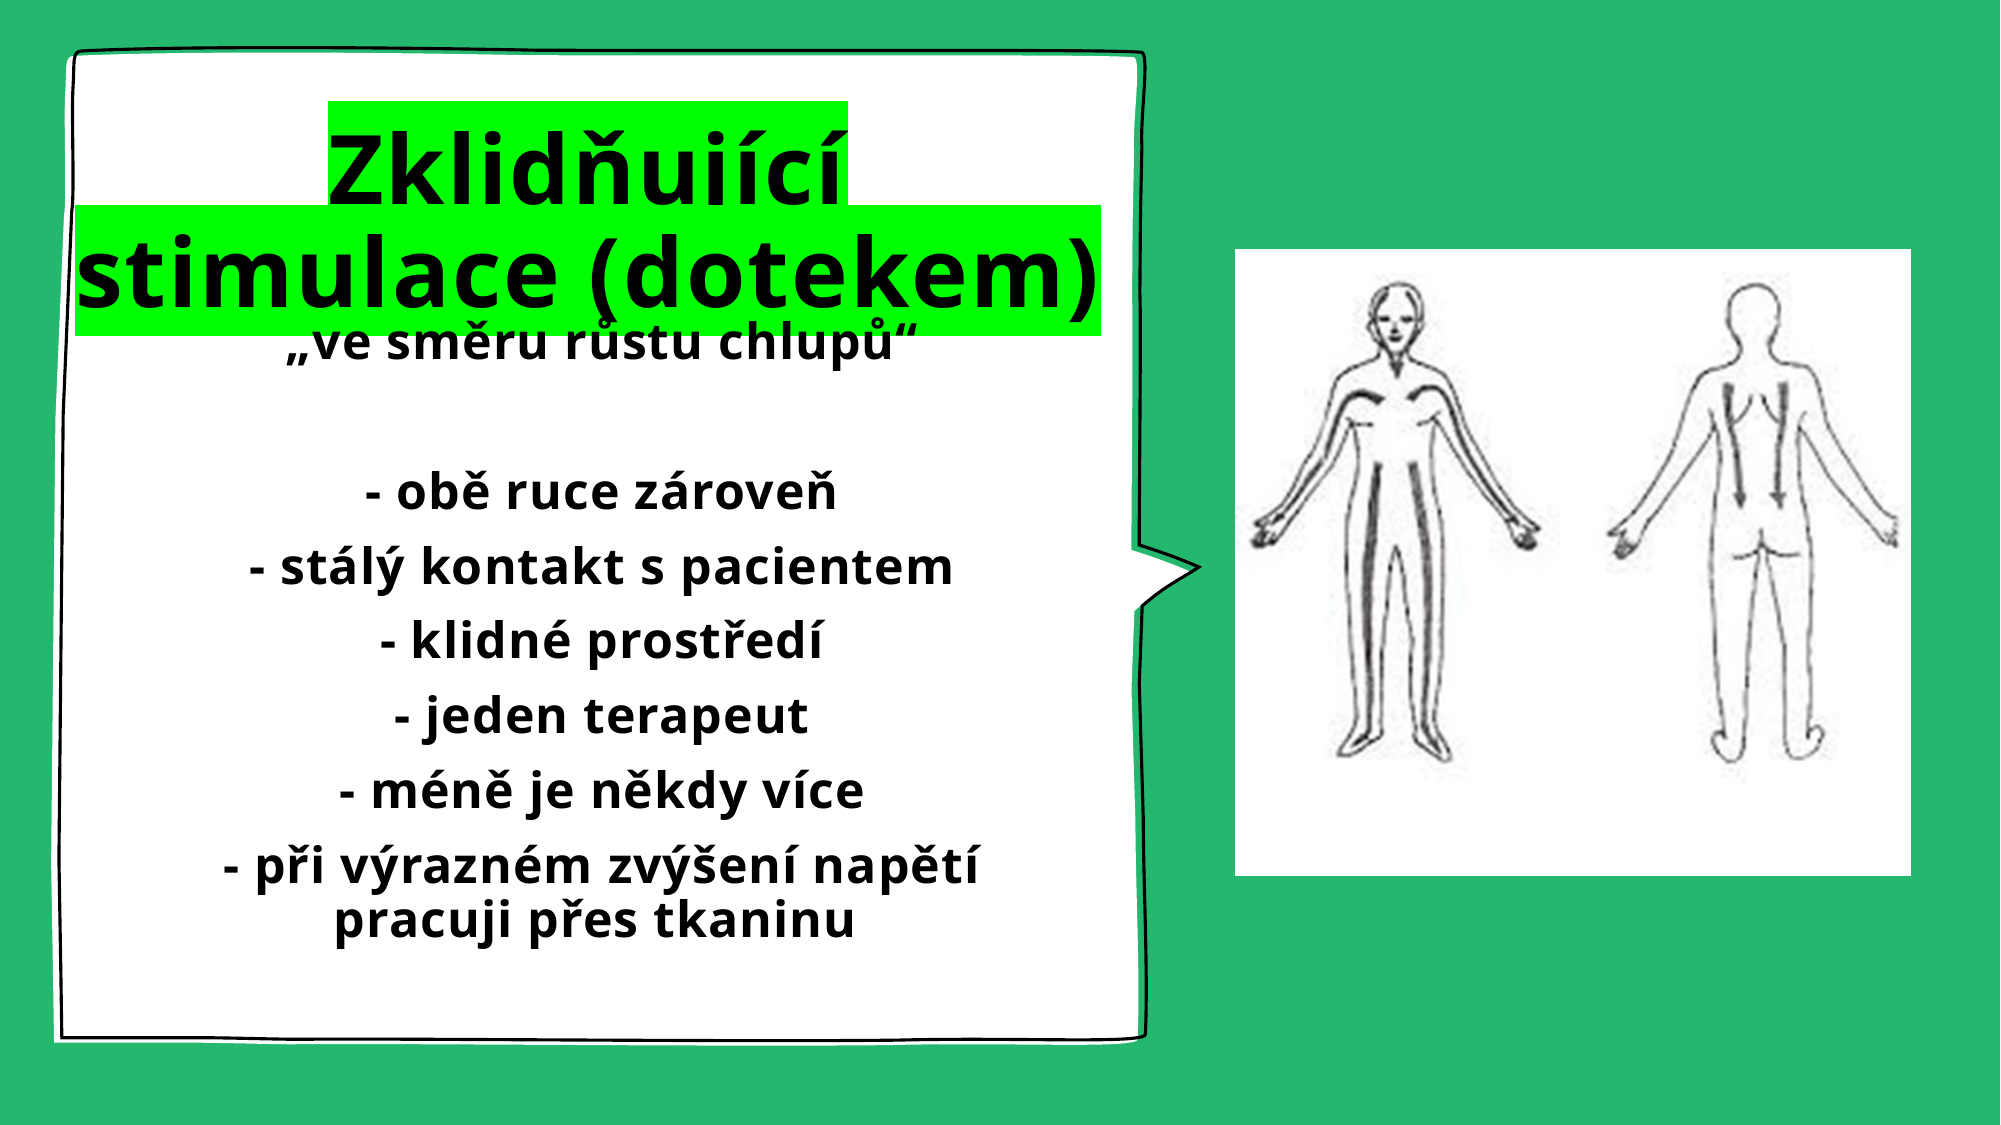

# Zklidňující stimulace (dotekem)
 „ve směru růstu chlupů“
 - obě ruce zároveň
 - stálý kontakt s pacientem
 - klidné prostředí
 - jeden terapeut
 - méně je někdy více
 - při výrazném zvýšení napětí pracuji přes tkaninu